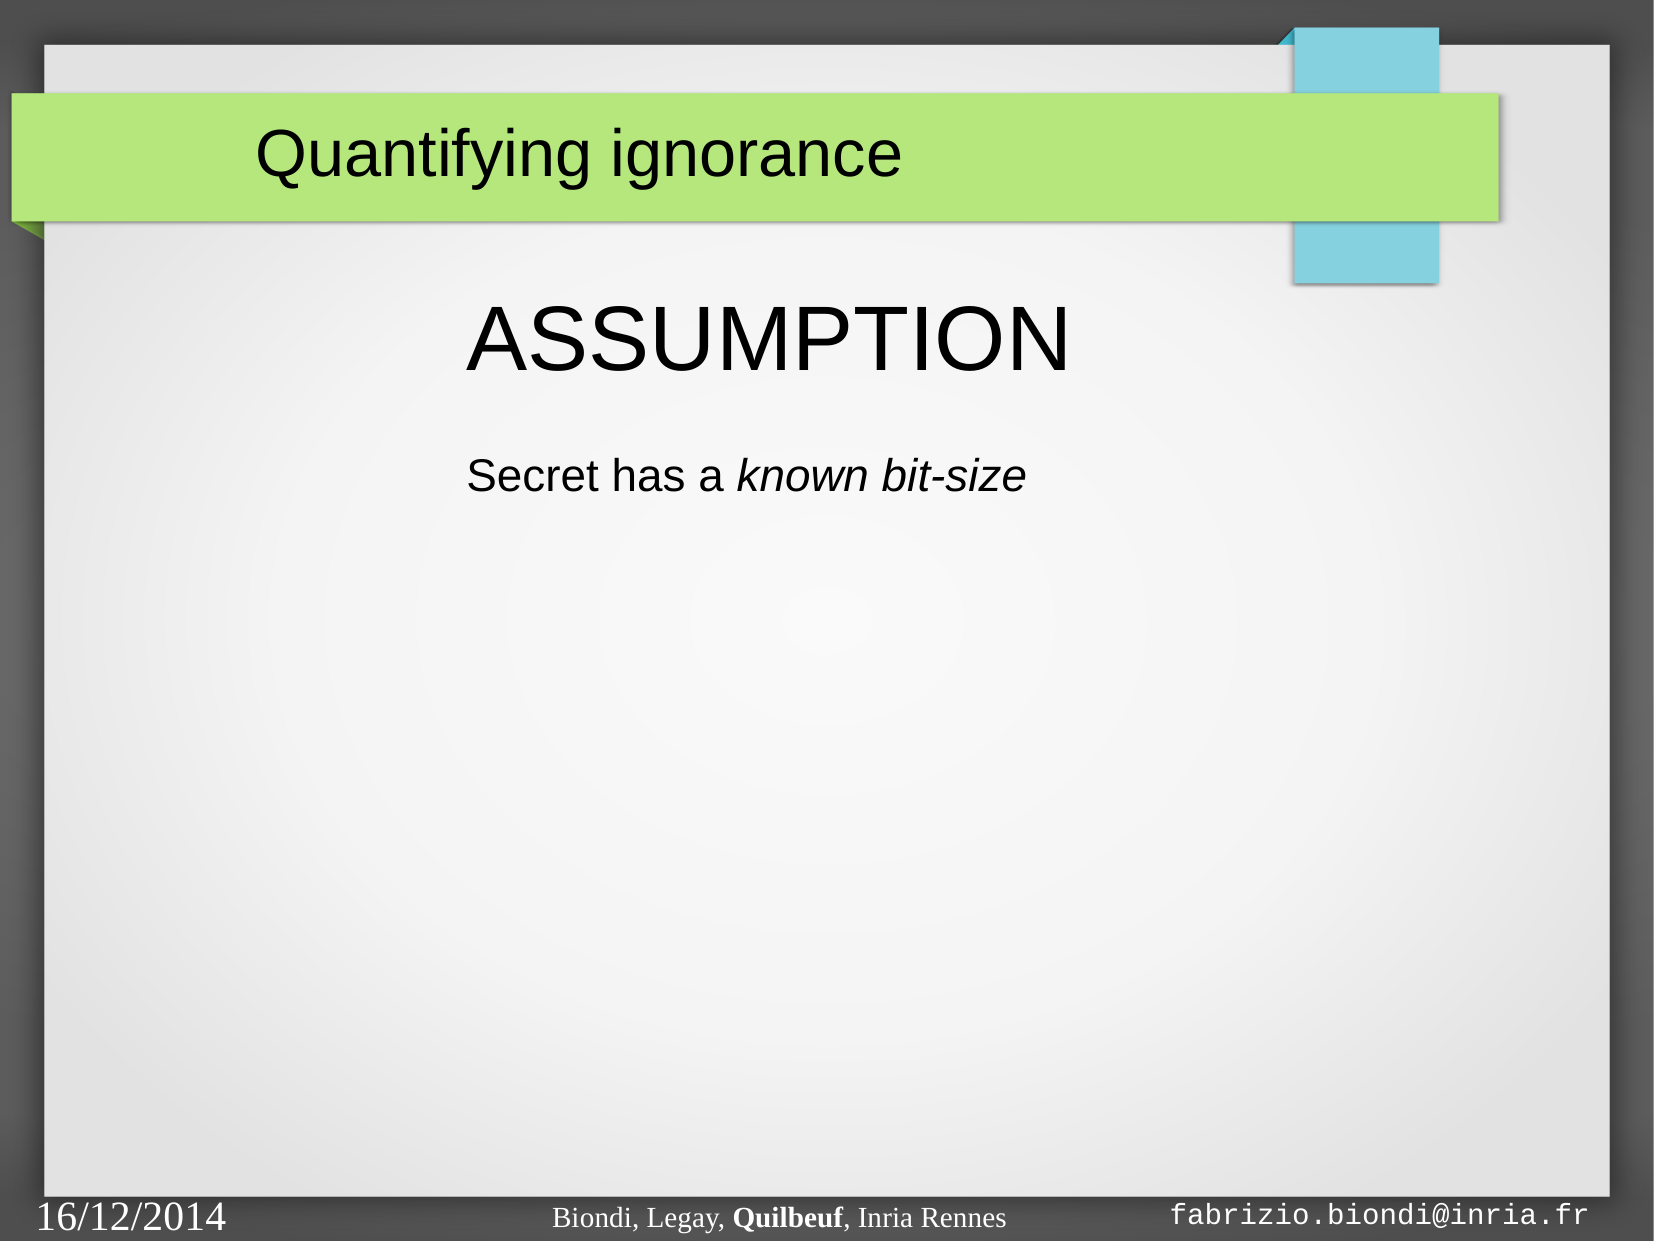

# Quantifying ignorance
ASSUMPTION
Secret has a known bit-size
18/04/2014
Fabrizio Biondi, INRIA Rennes